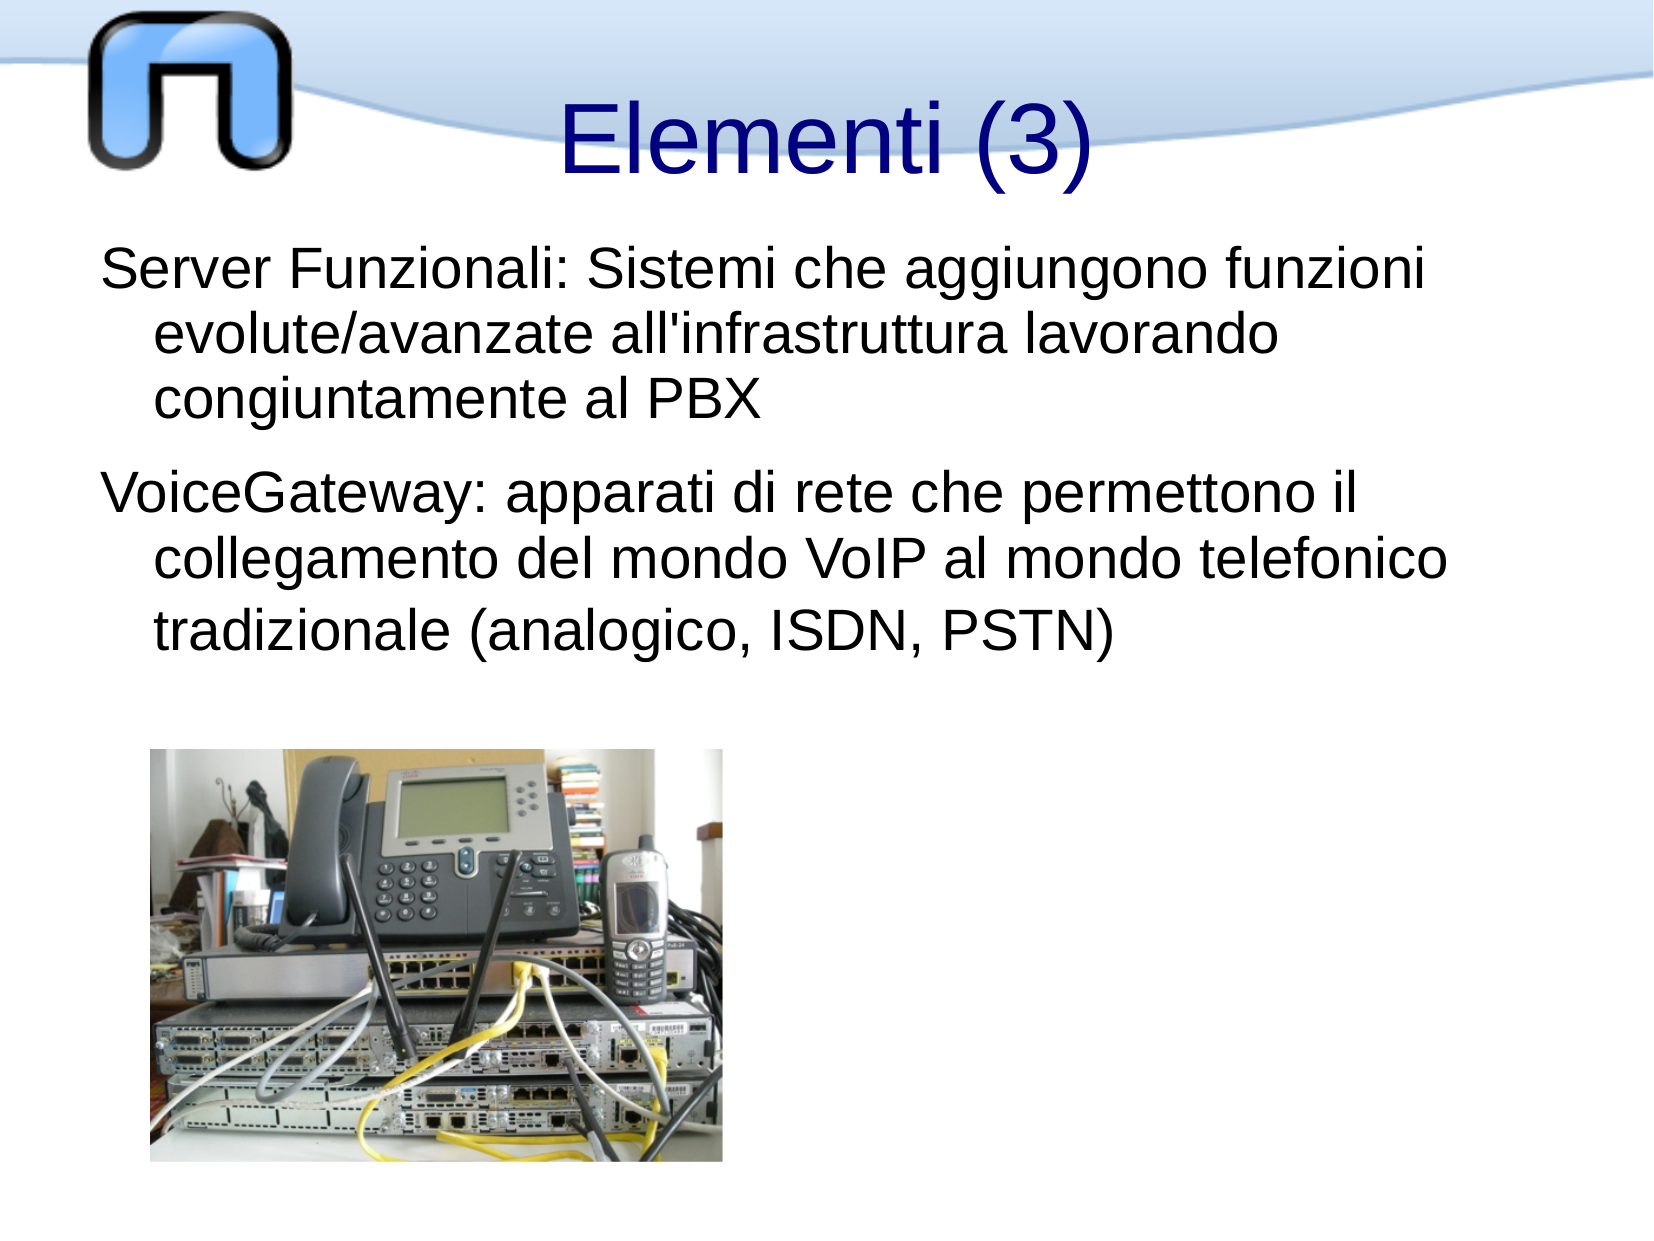

# Elementi (3)
Server Funzionali: Sistemi che aggiungono funzioni evolute/avanzate all'infrastruttura lavorando congiuntamente al PBX
VoiceGateway: apparati di rete che permettono il collegamento del mondo VoIP al mondo telefonico tradizionale (analogico, ISDN, PSTN)